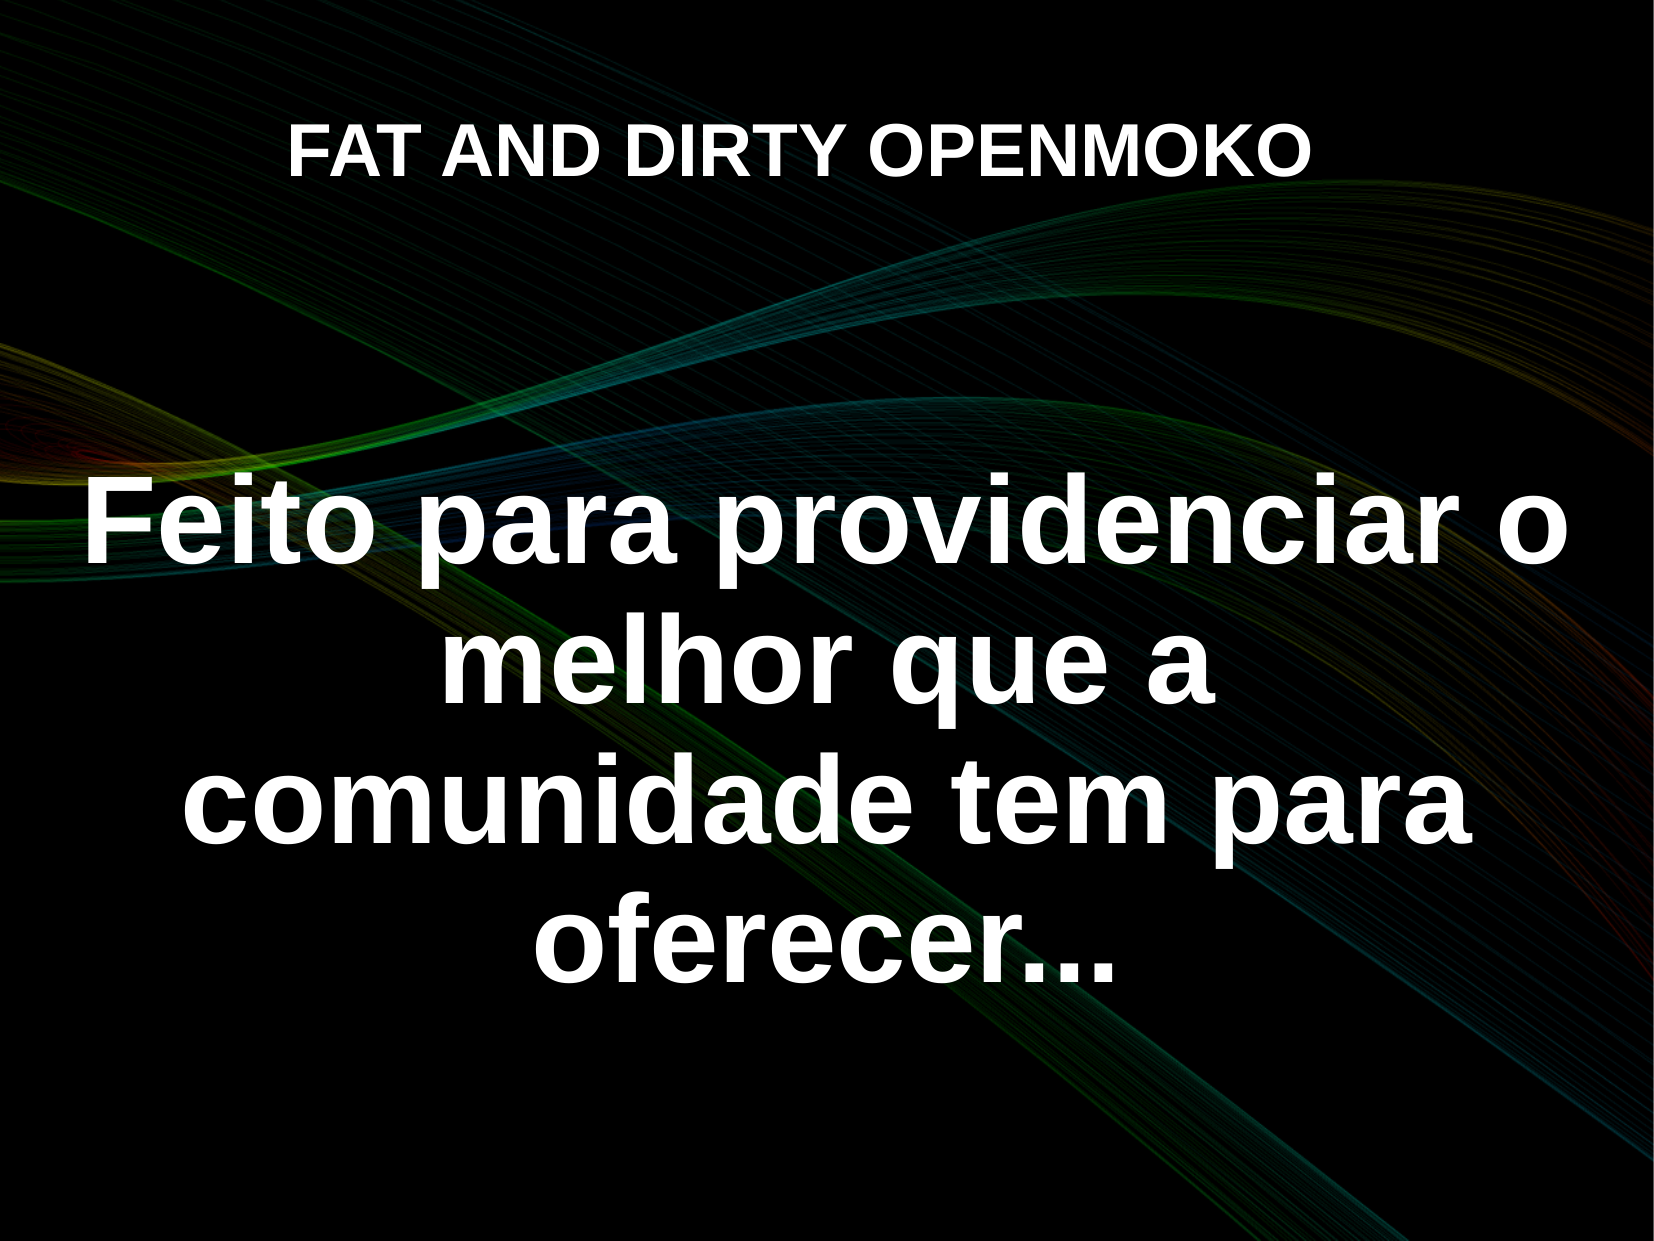

# FAT AND DIRTY OPENMOKO
Feito para providenciar o melhor que a comunidade tem para oferecer...